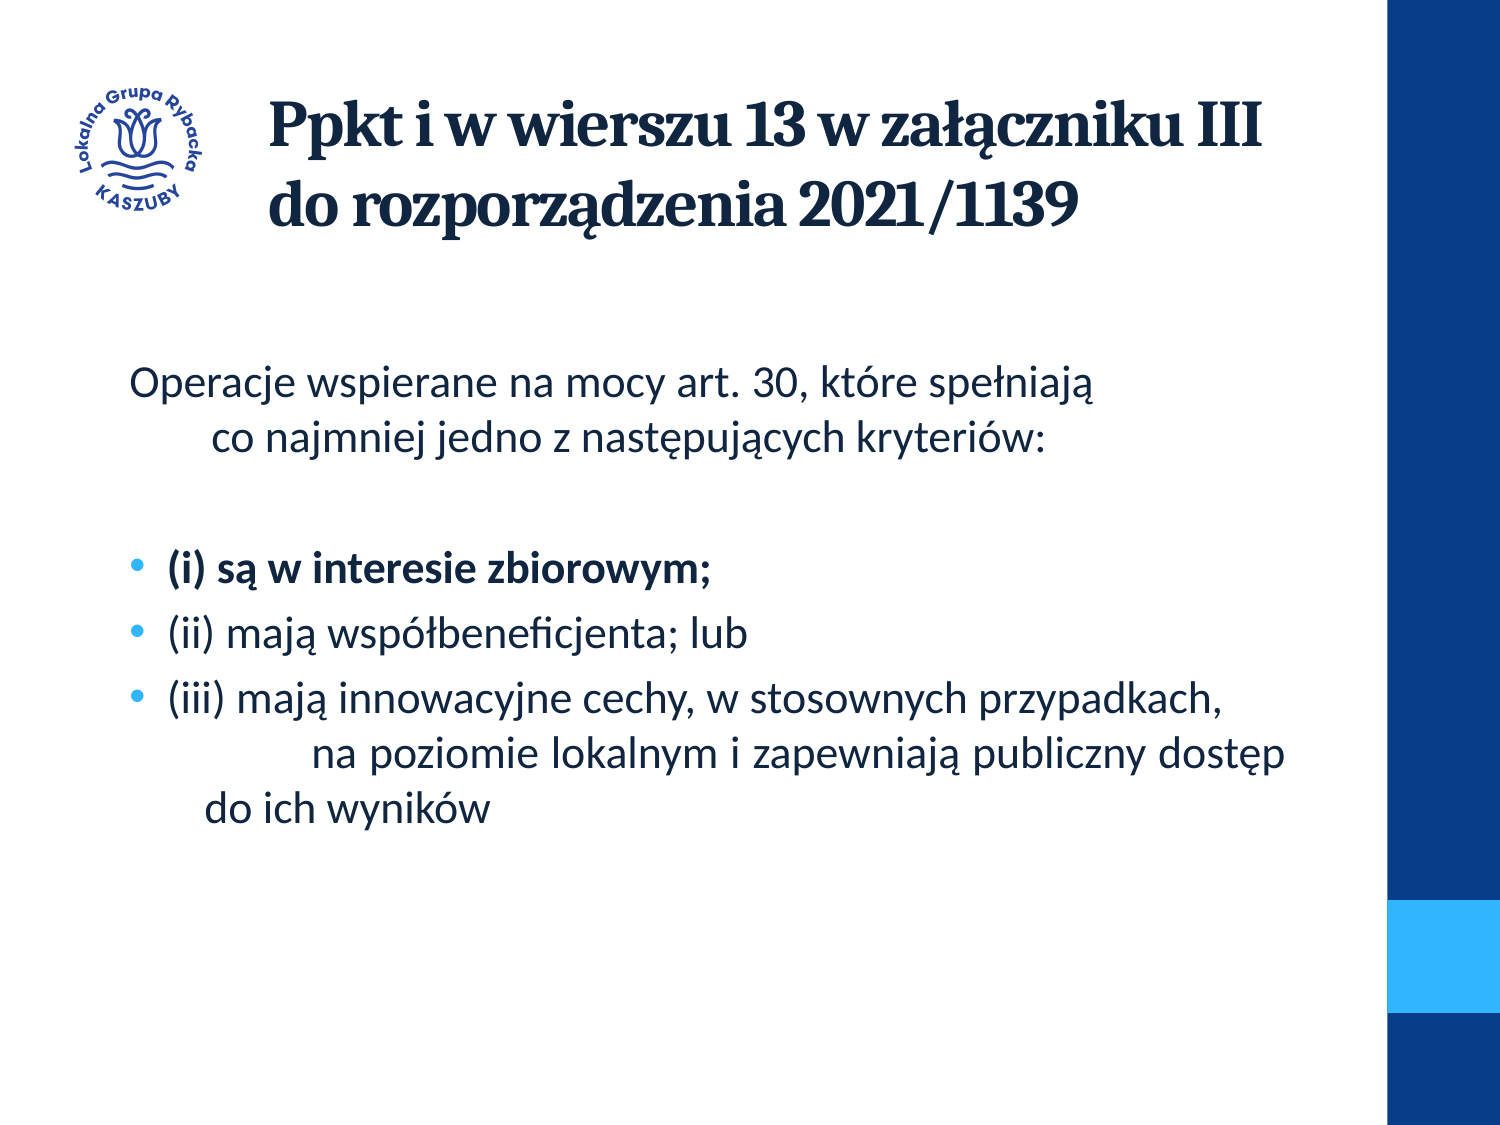

# Ppkt i w wierszu 13 w załączniku III do rozporządzenia 2021/1139
Operacje wspierane na mocy art. 30, które spełniają co najmniej jedno z następujących kryteriów:
(i) są w interesie zbiorowym;
(ii) mają współbeneficjenta; lub
(iii) mają innowacyjne cechy, w stosownych przypadkach, na poziomie lokalnym i zapewniają publiczny dostęp do ich wyników